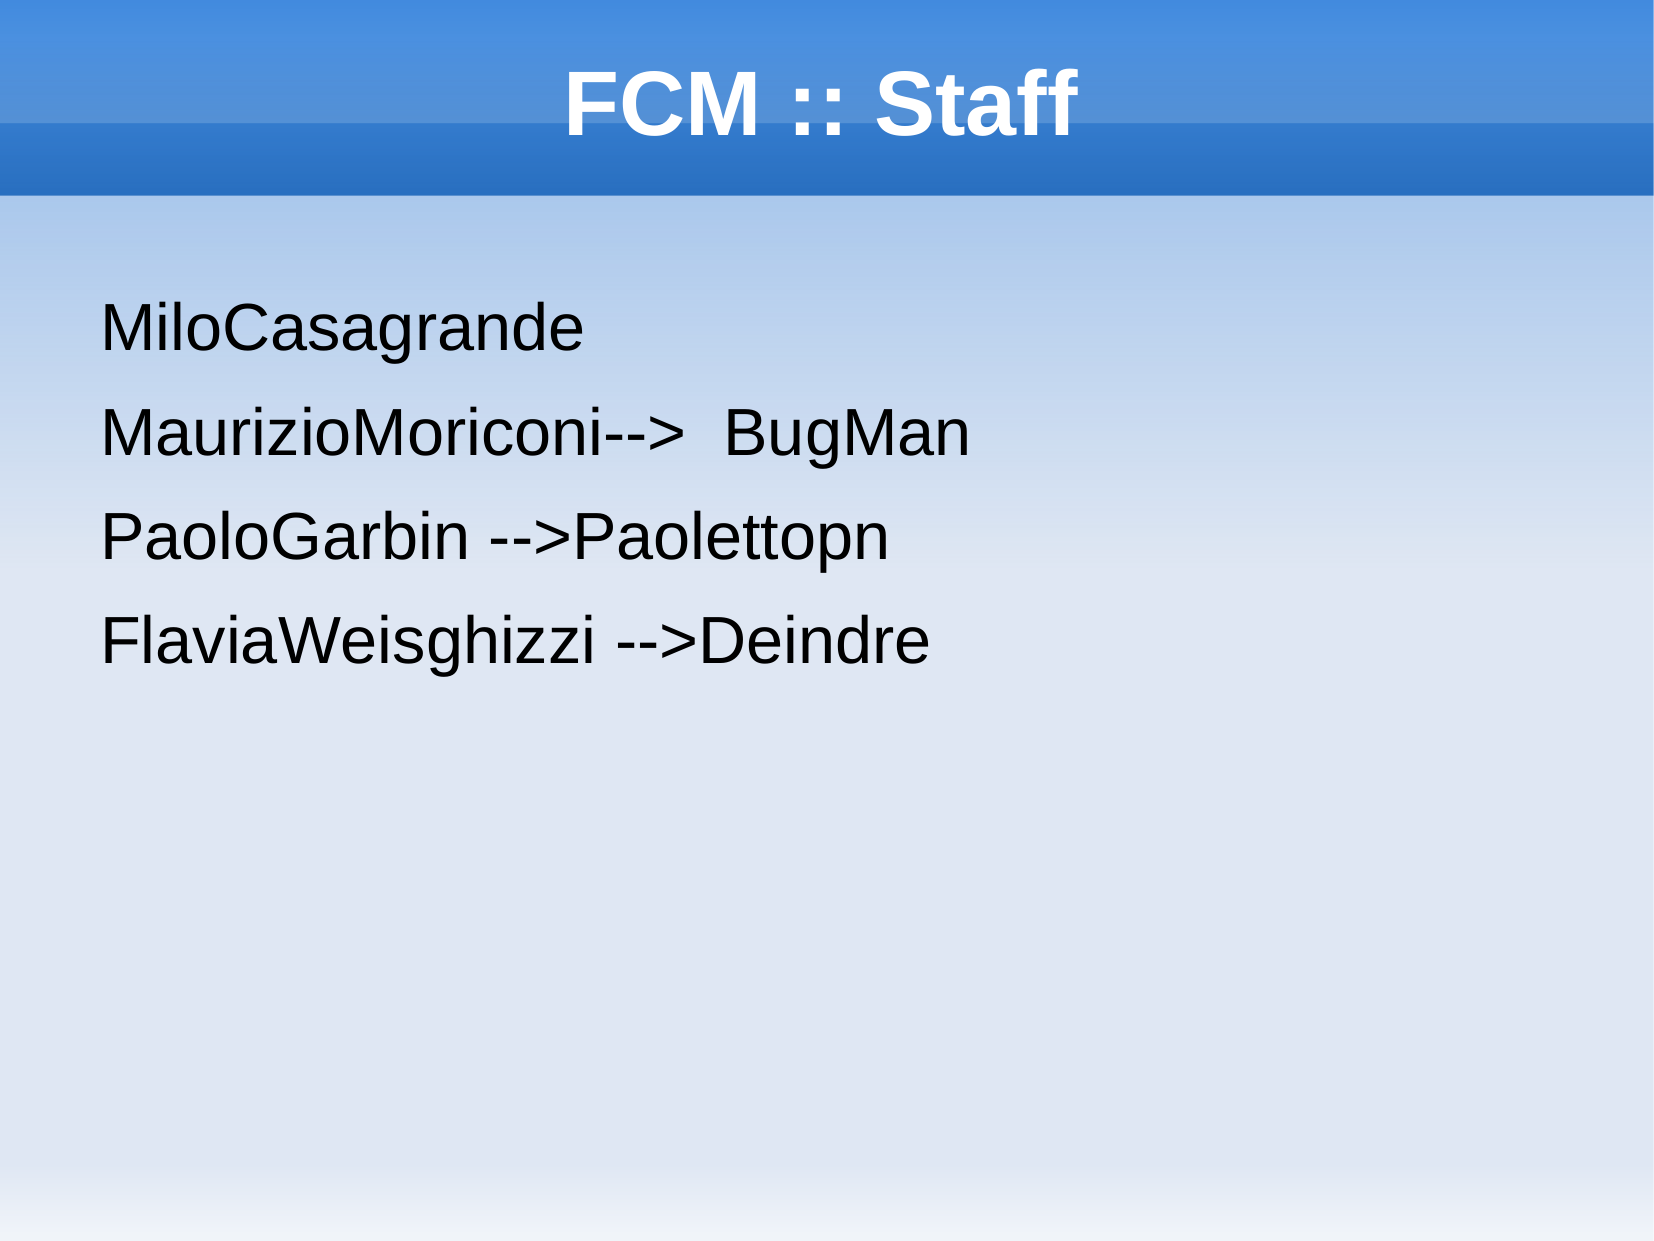

# FCM :: Staff
MiloCasagrande
MaurizioMoriconi--> BugMan
PaoloGarbin -->Paolettopn
FlaviaWeisghizzi -->Deindre